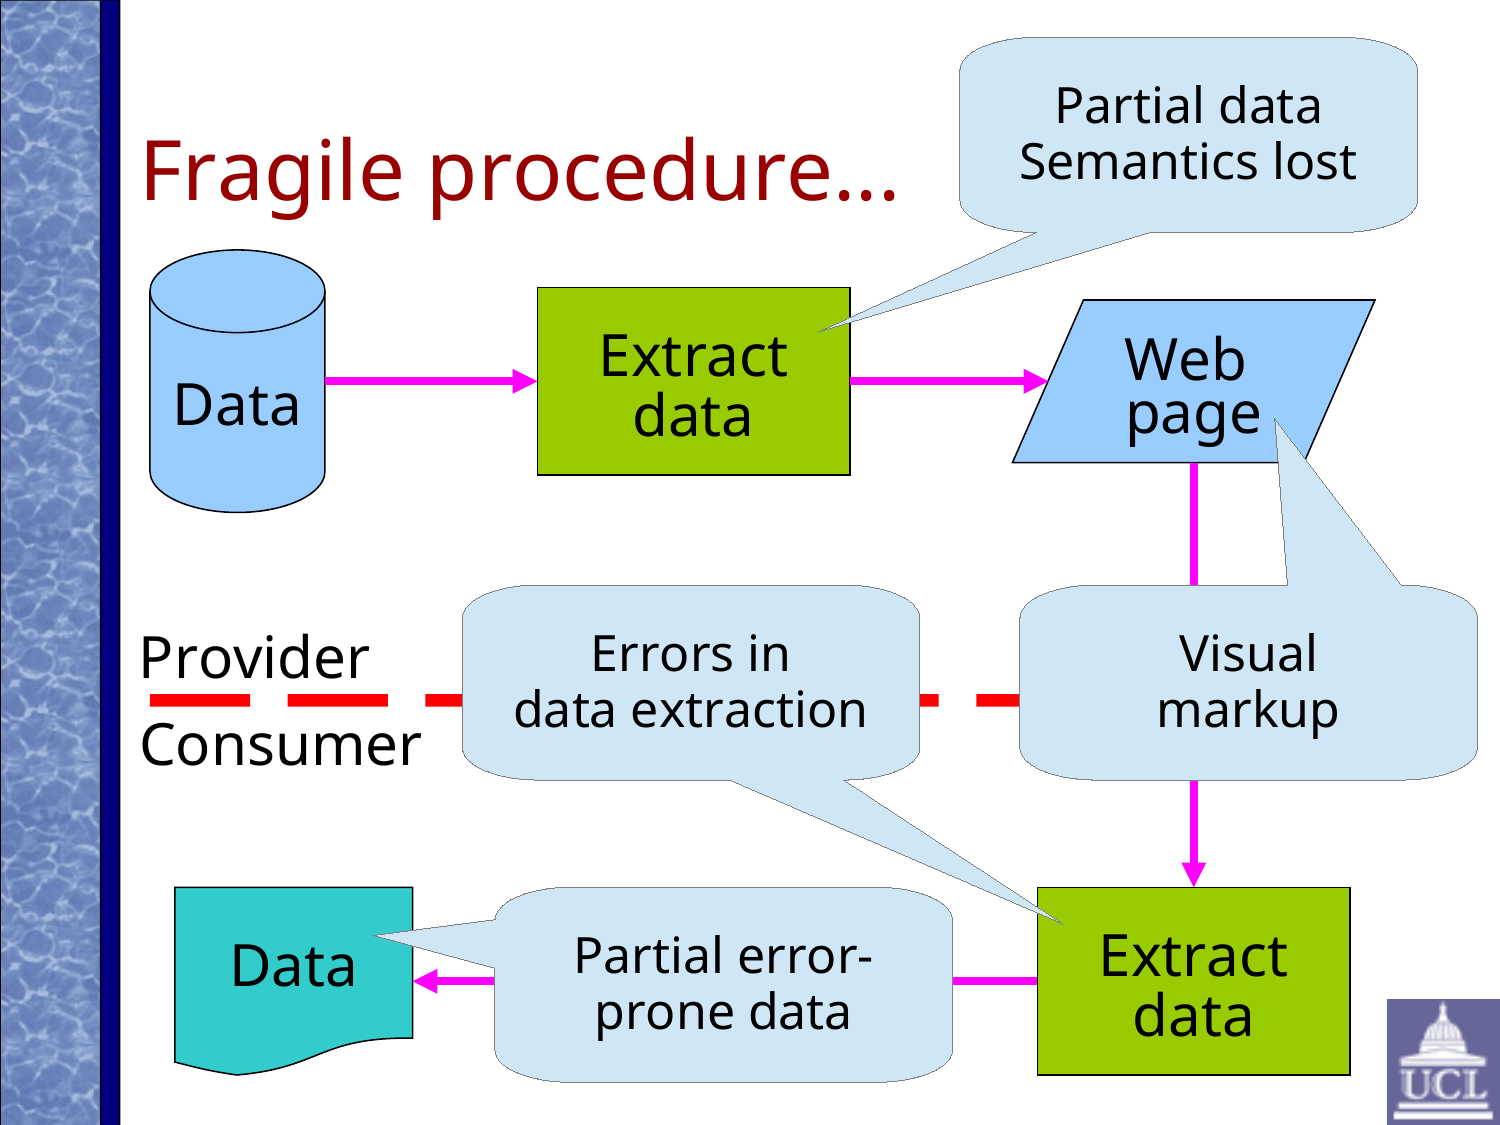

# Fragile procedure...
Partial data
Semantics lost
Data
Extract
data
Web
page
Errors in
data extraction
Visual
markup
Provider
Consumer
Partial error-
prone data
Data
Extract
data